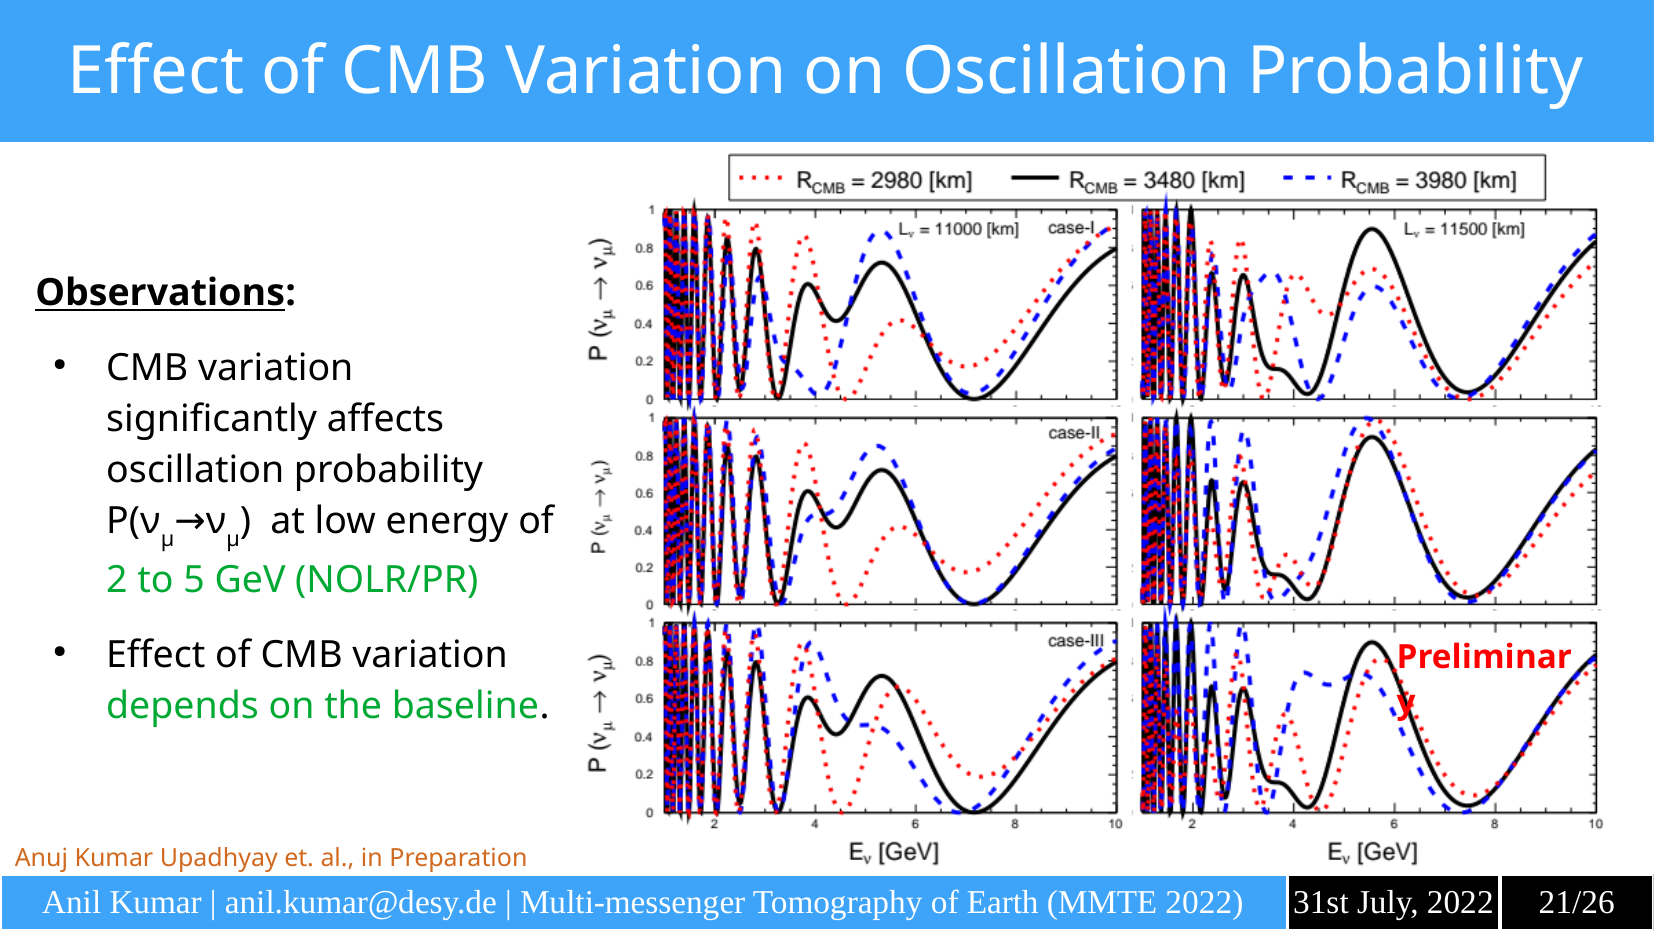

# Effect of CMB Variation on Oscillation Probability
Observations:
CMB variation significantly affects oscillation probability P(νμ→νμ) at low energy of 2 to 5 GeV (NOLR/PR)
Effect of CMB variation depends on the baseline.
Preliminary
Anuj Kumar Upadhyay et. al., in Preparation
Anil Kumar | anil.kumar@desy.de | Multi-messenger Tomography of Earth (MMTE 2022)
21